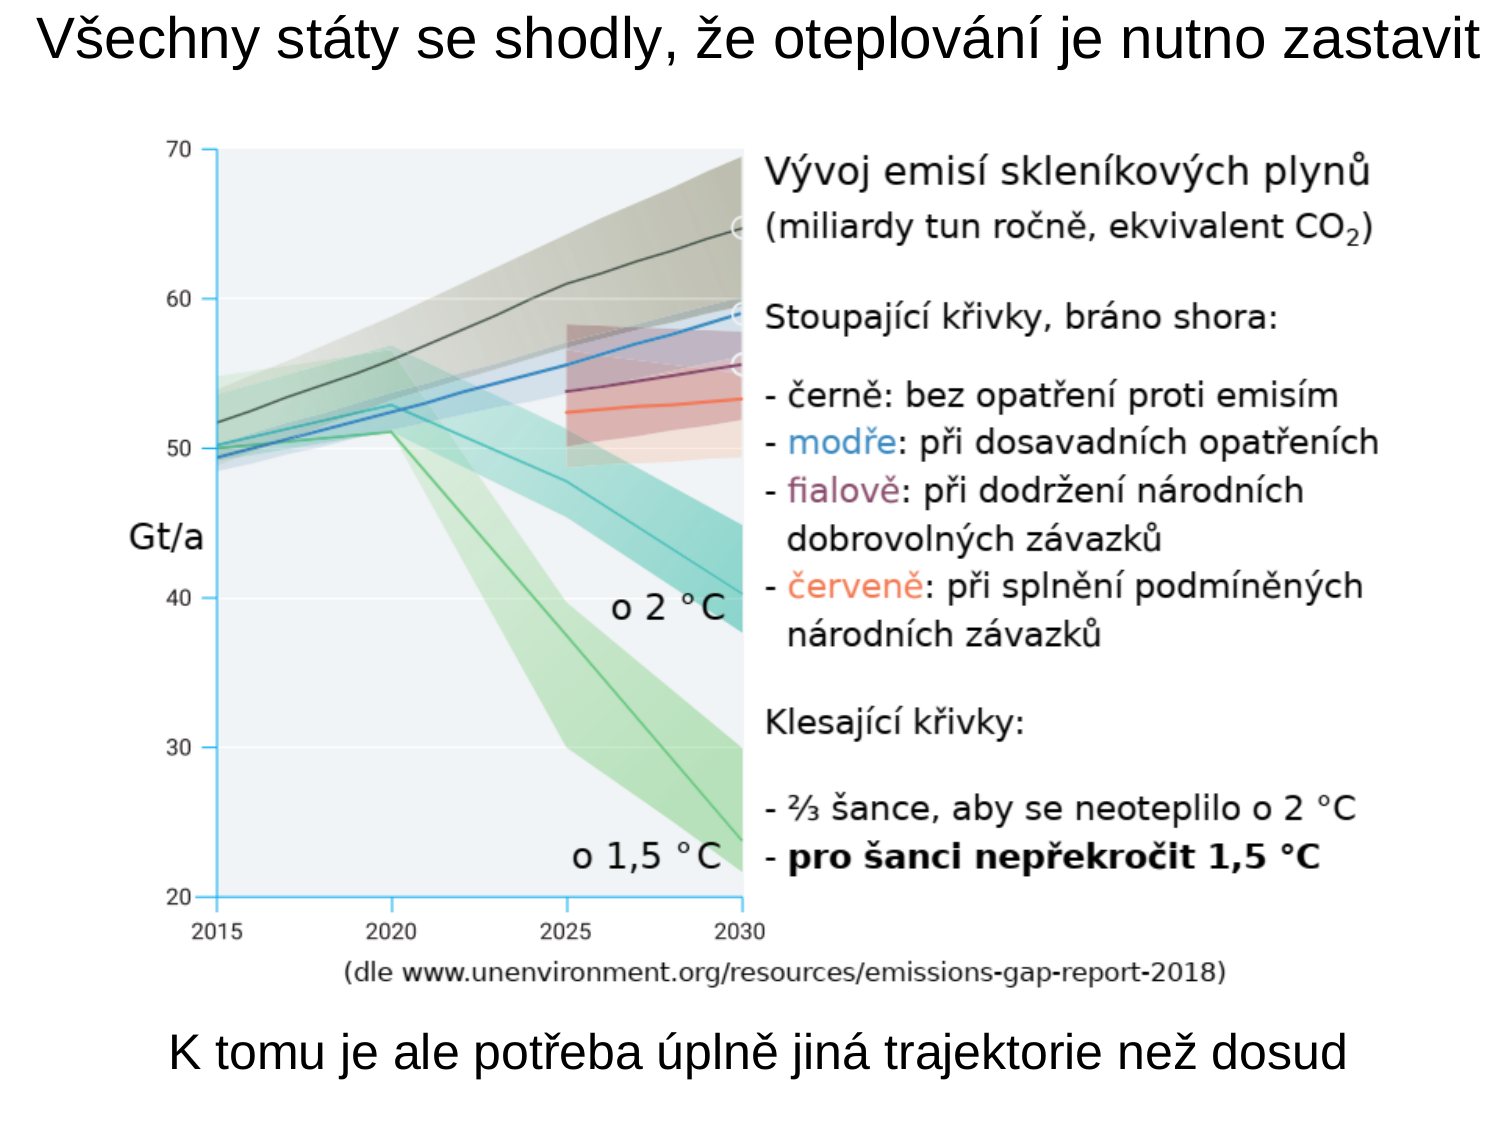

# Všechny státy se shodly, že oteplování je nutno zastavit
K tomu je ale potřeba úplně jiná trajektorie než dosud